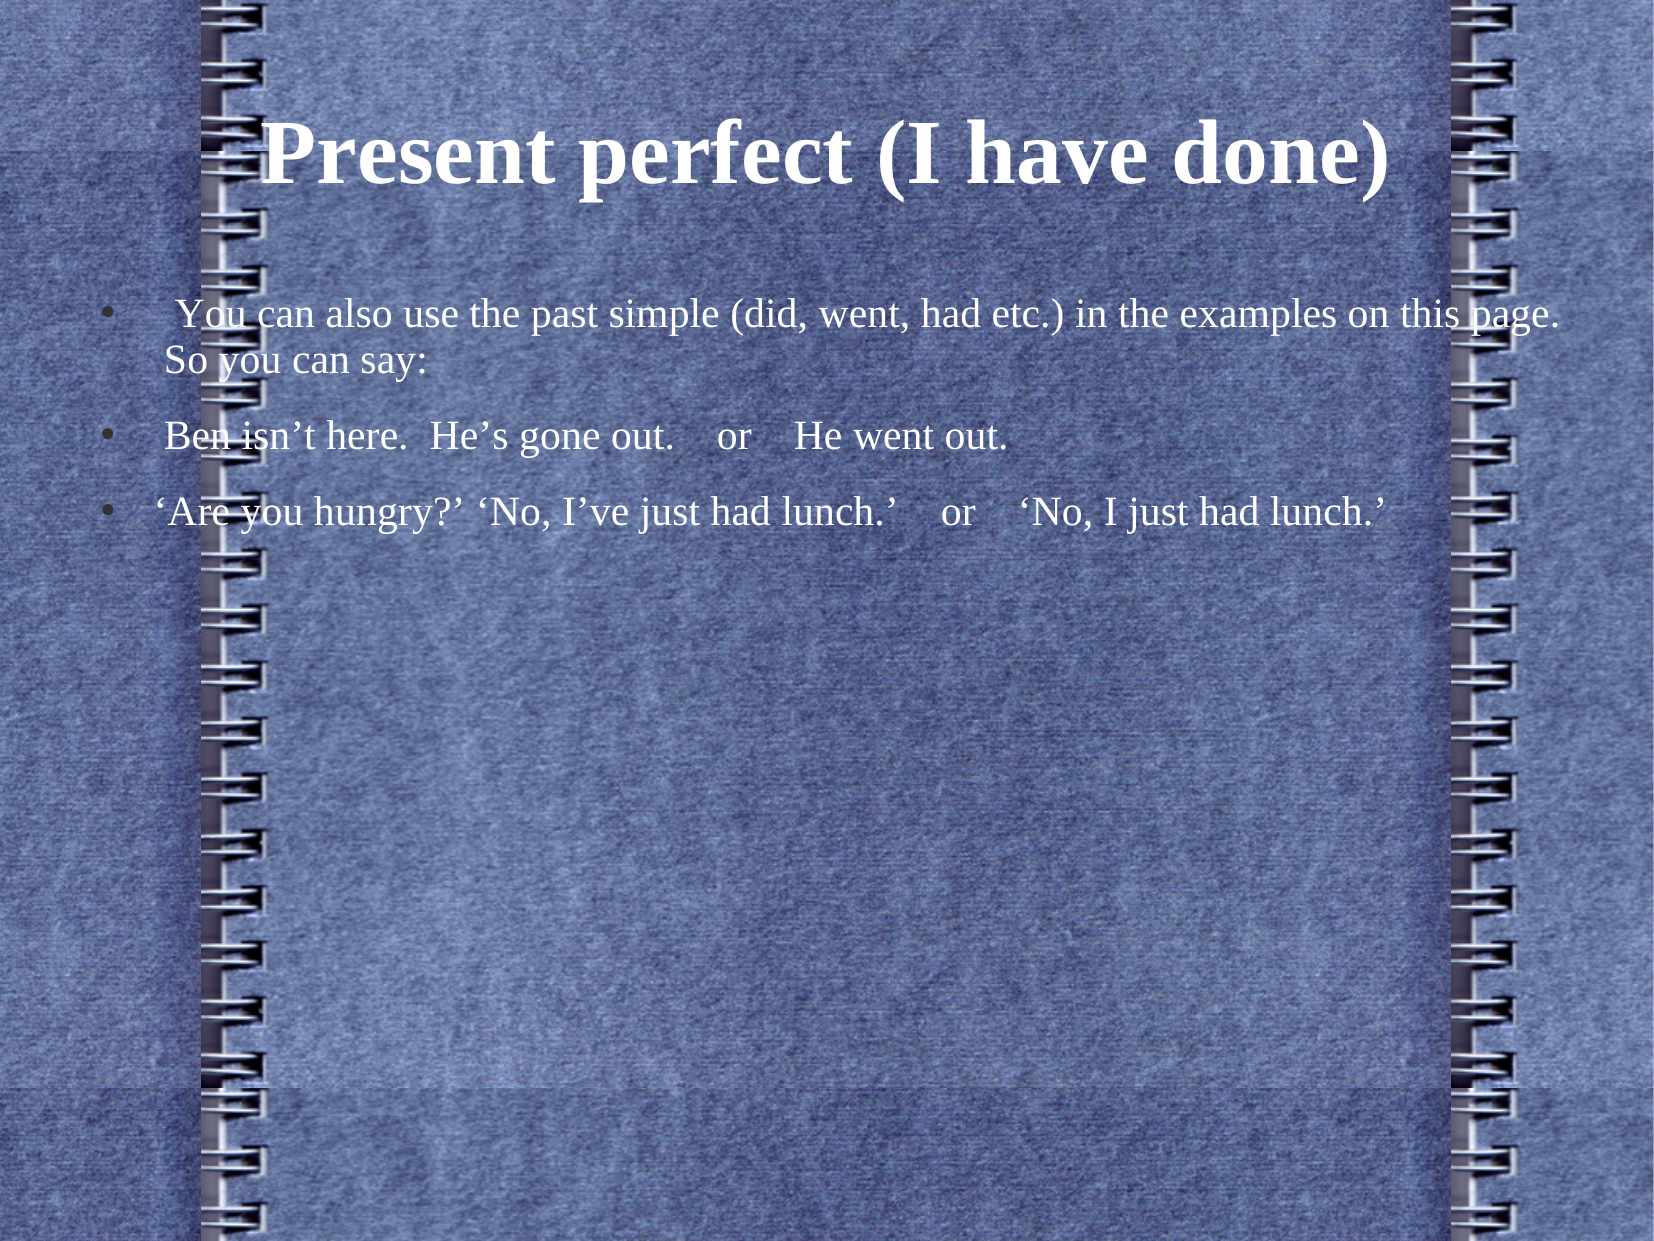

# Present perfect (I have done)
 You can also use the past simple (did, went, had etc.) in the examples on this page. So you can say:
 Ben isn’t here. He’s gone out. or He went out.
‘Are you hungry?’ ‘No, I’ve just had lunch.’ or ‘No, I just had lunch.’